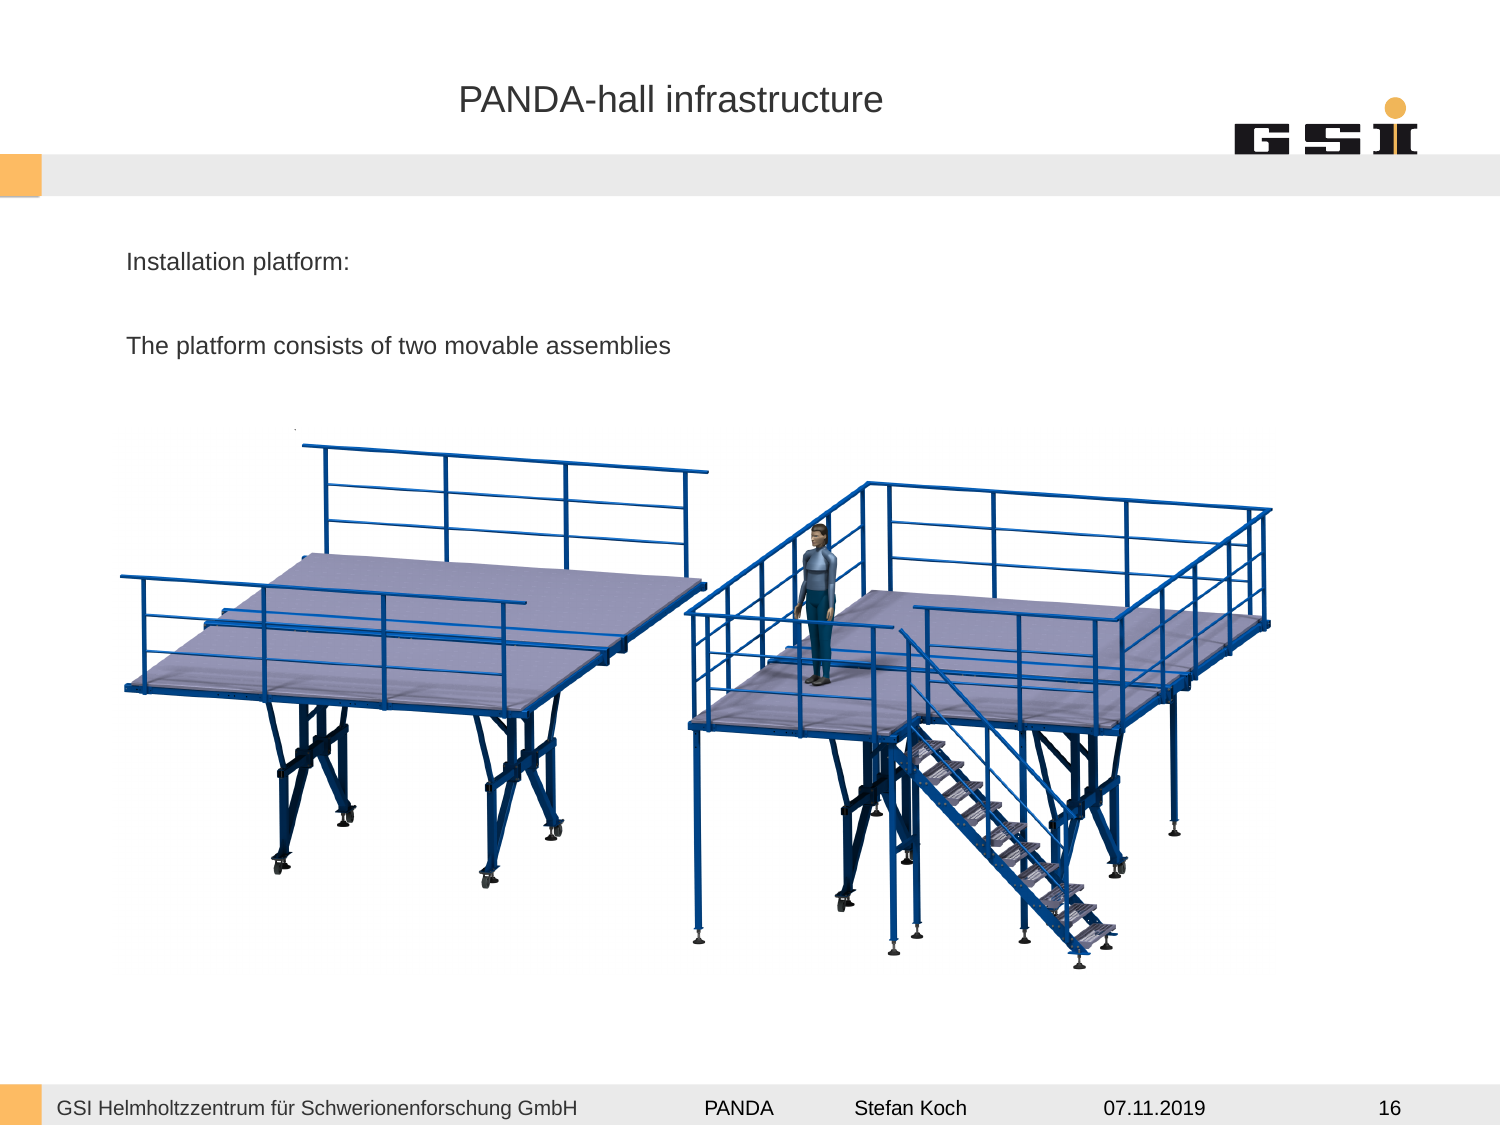

PANDA-hall infrastructure
Installation platform:
The platform consists of two movable assemblies